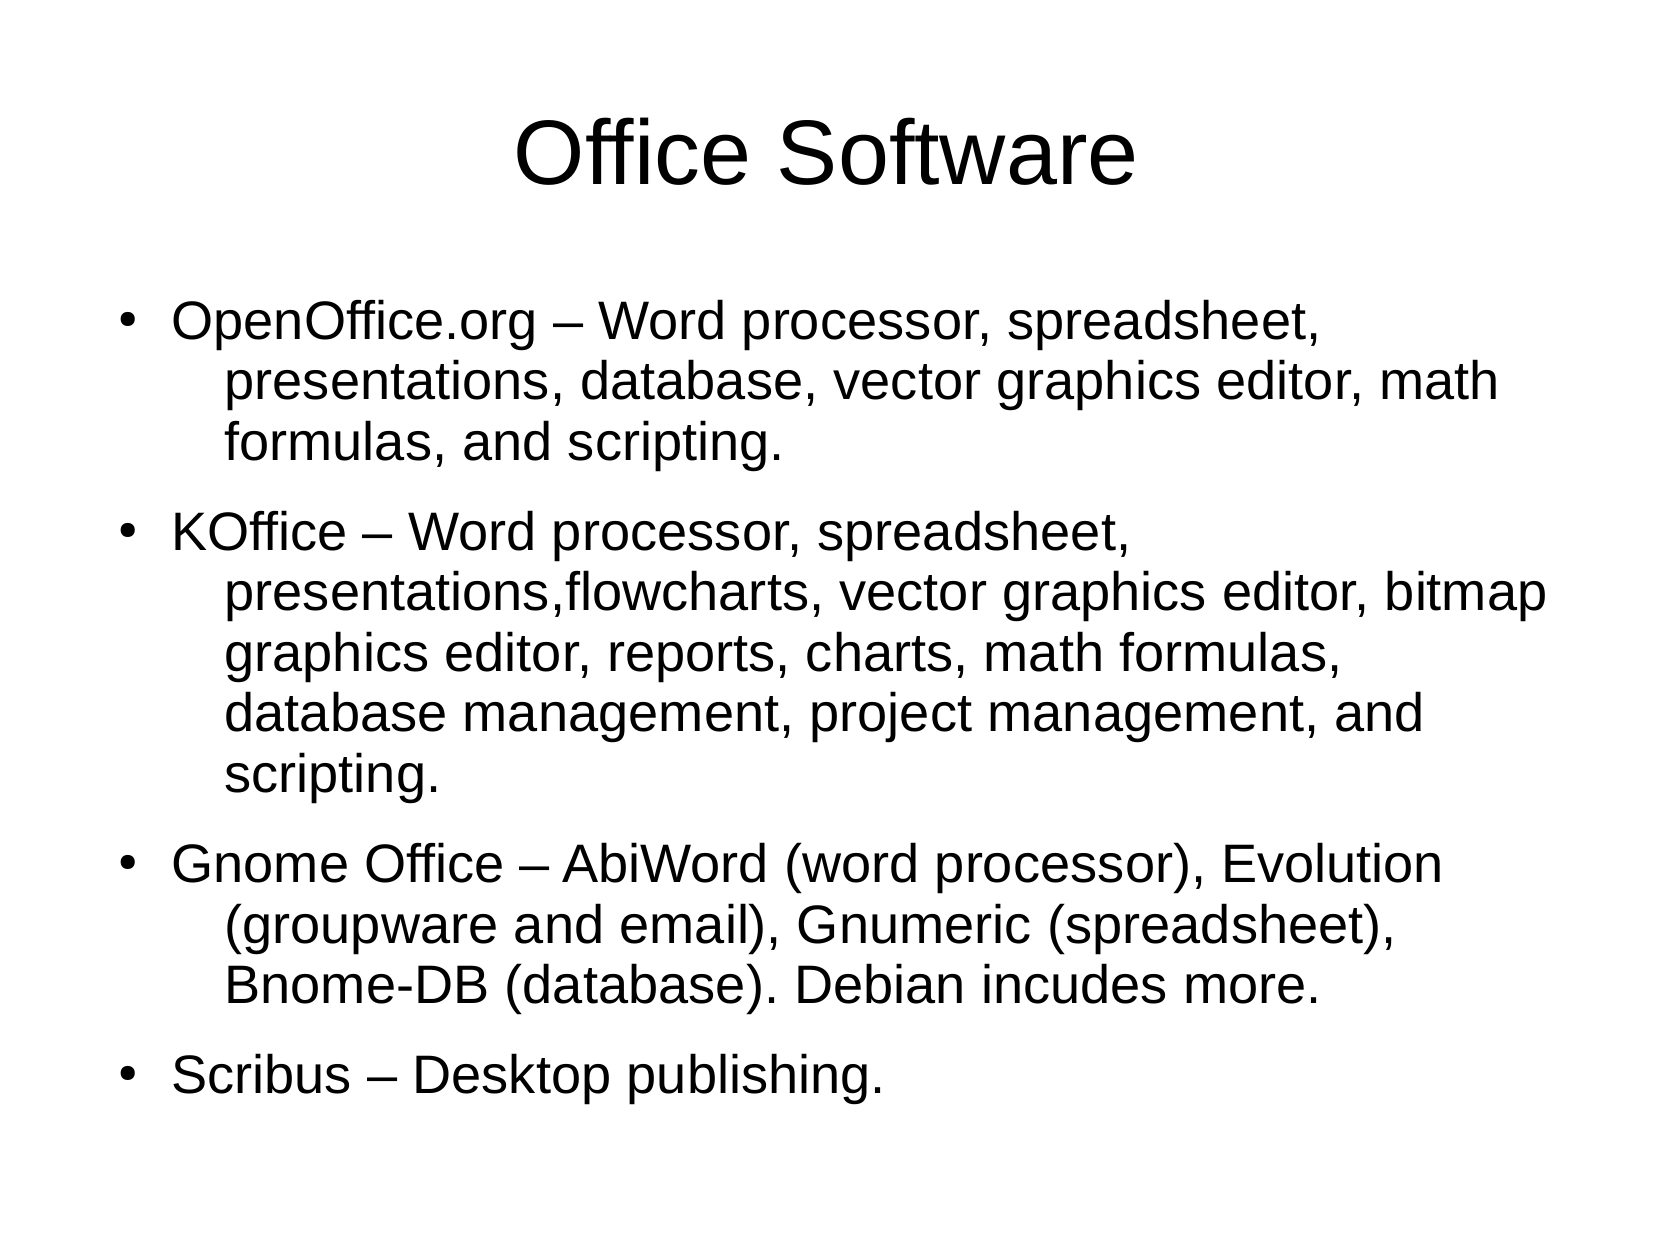

# Office Software
OpenOffice.org – Word processor, spreadsheet, presentations, database, vector graphics editor, math formulas, and scripting.
KOffice – Word processor, spreadsheet, presentations,flowcharts, vector graphics editor, bitmap graphics editor, reports, charts, math formulas, database management, project management, and scripting.
Gnome Office – AbiWord (word processor), Evolution (groupware and email), Gnumeric (spreadsheet), Bnome-DB (database). Debian incudes more.
Scribus – Desktop publishing.